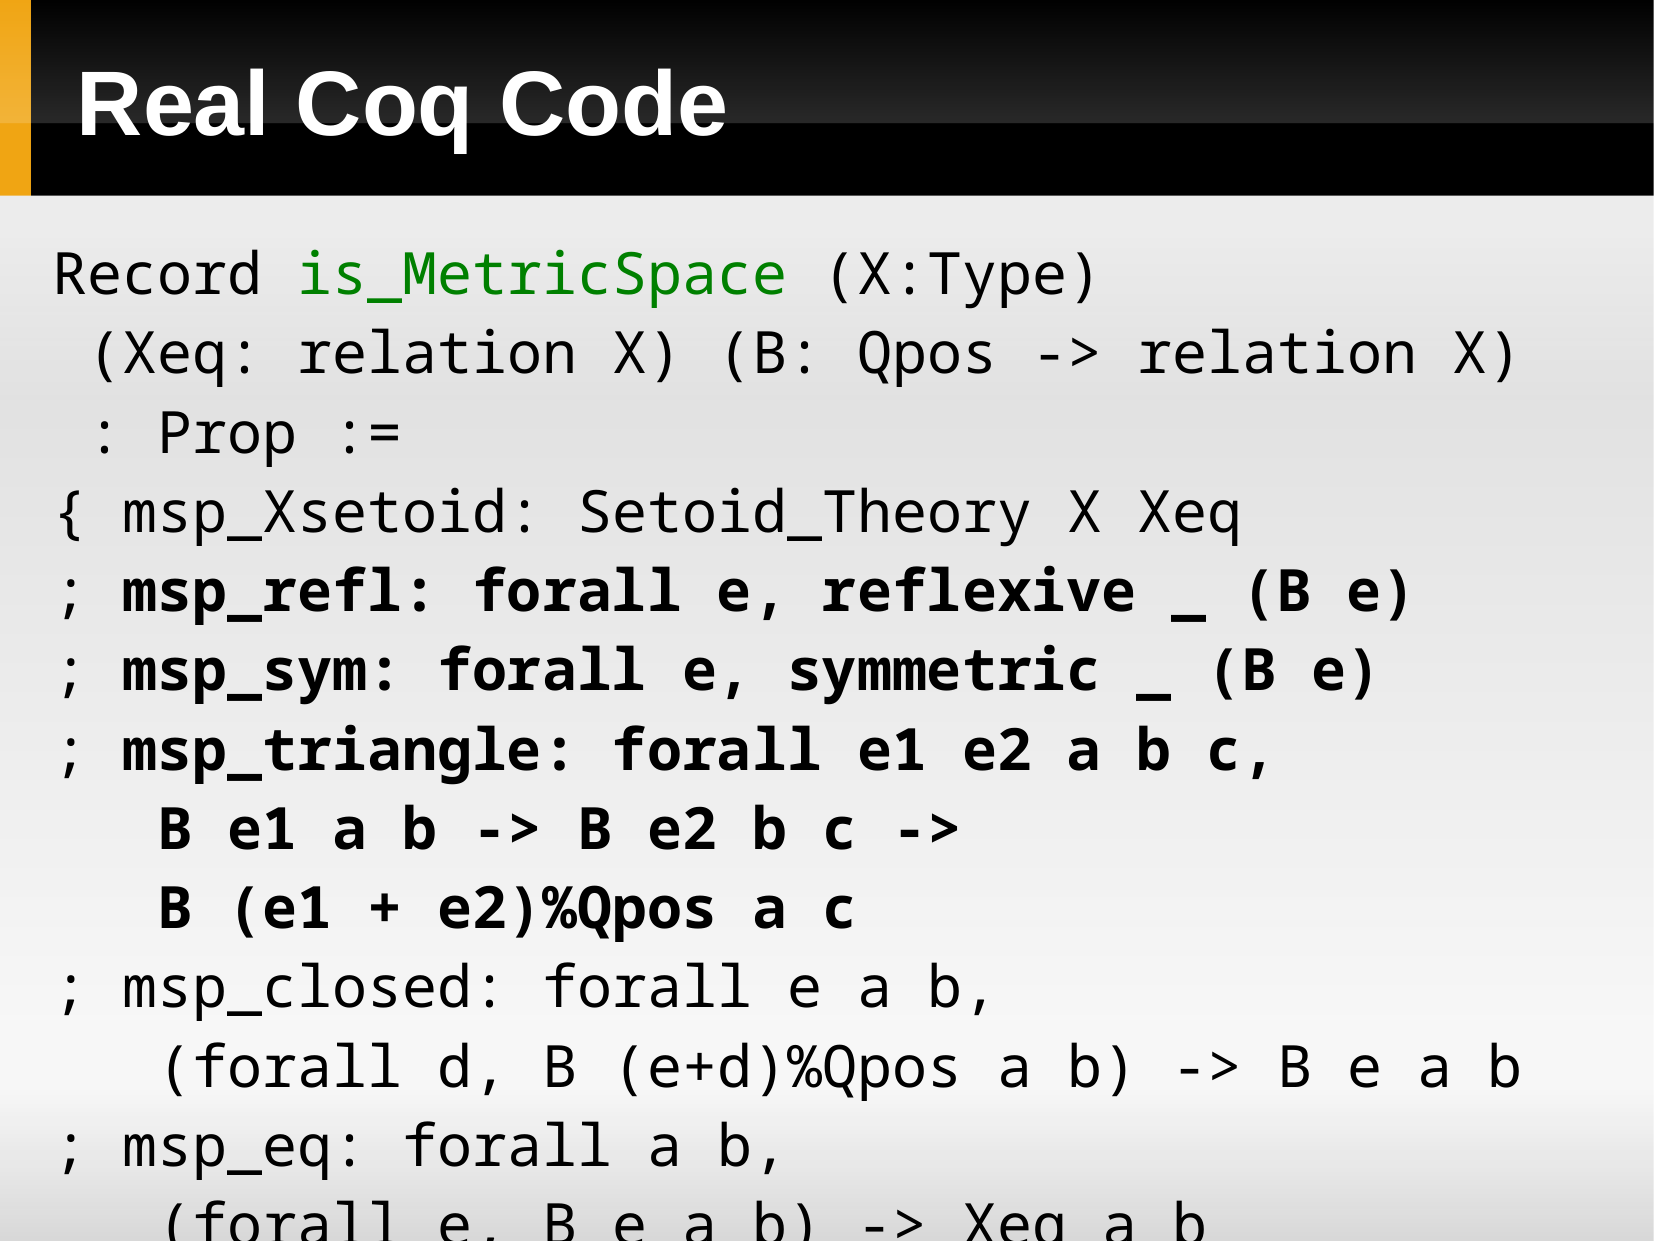

# Real Coq Code
Record is_MetricSpace (X:Type)
 (Xeq: relation X) (B: Qpos -> relation X)
 : Prop :=
{ msp_Xsetoid: Setoid_Theory X Xeq
; msp_refl: forall e, reflexive _ (B e)
; msp_sym: forall e, symmetric _ (B e)
; msp_triangle: forall e1 e2 a b c,
 B e1 a b -> B e2 b c ->
 B (e1 + e2)%Qpos a c
; msp_closed: forall e a b,
 (forall d, B (e+d)%Qpos a b) -> B e a b
; msp_eq: forall a b,
 (forall e, B e a b) -> Xeq a b
}.